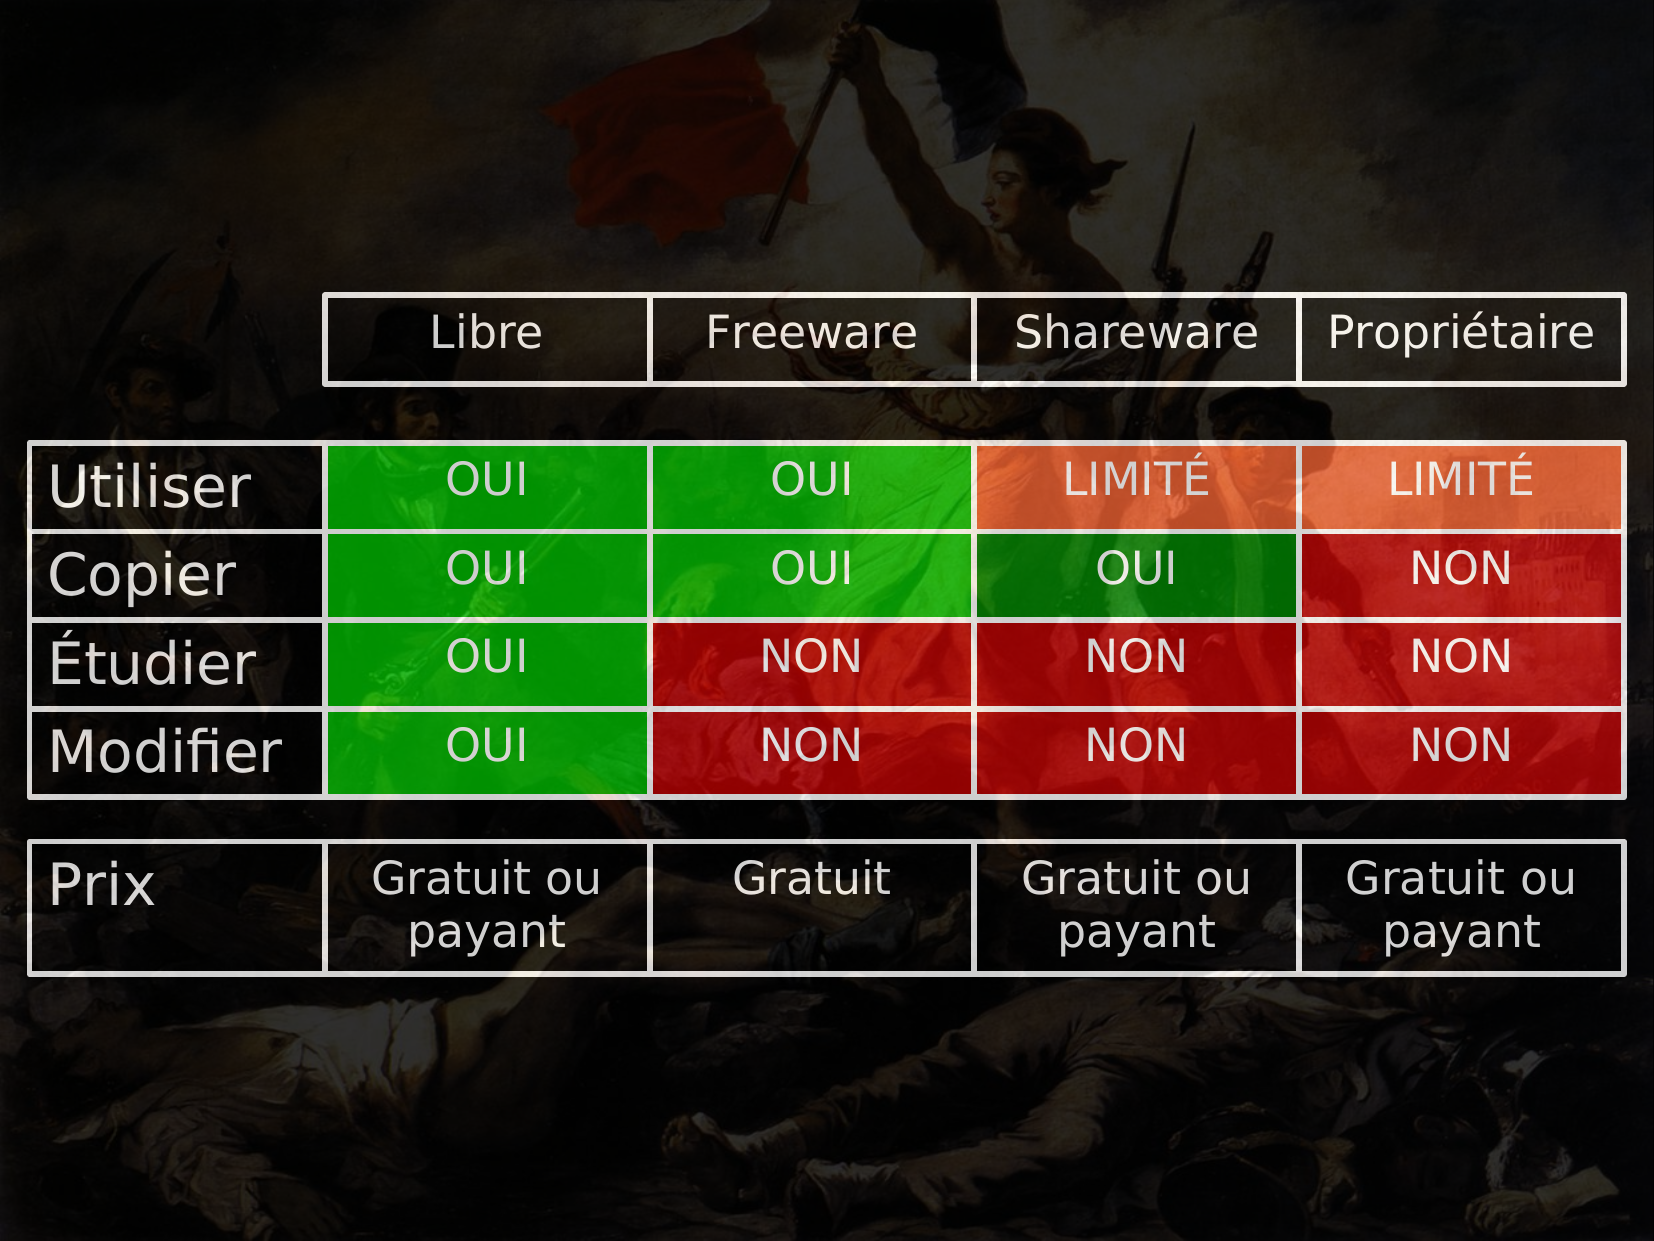

Libre
Freeware
Shareware
Propriétaire
Utiliser
OUI
OUI
LIMITÉ
LIMITÉ
Copier
OUI
OUI
OUI
NON
Étudier
OUI
NON
NON
NON
Modifier
OUI
NON
NON
NON
Prix
Gratuit ou payant
Gratuit
Gratuit ou payant
Gratuit ou payant